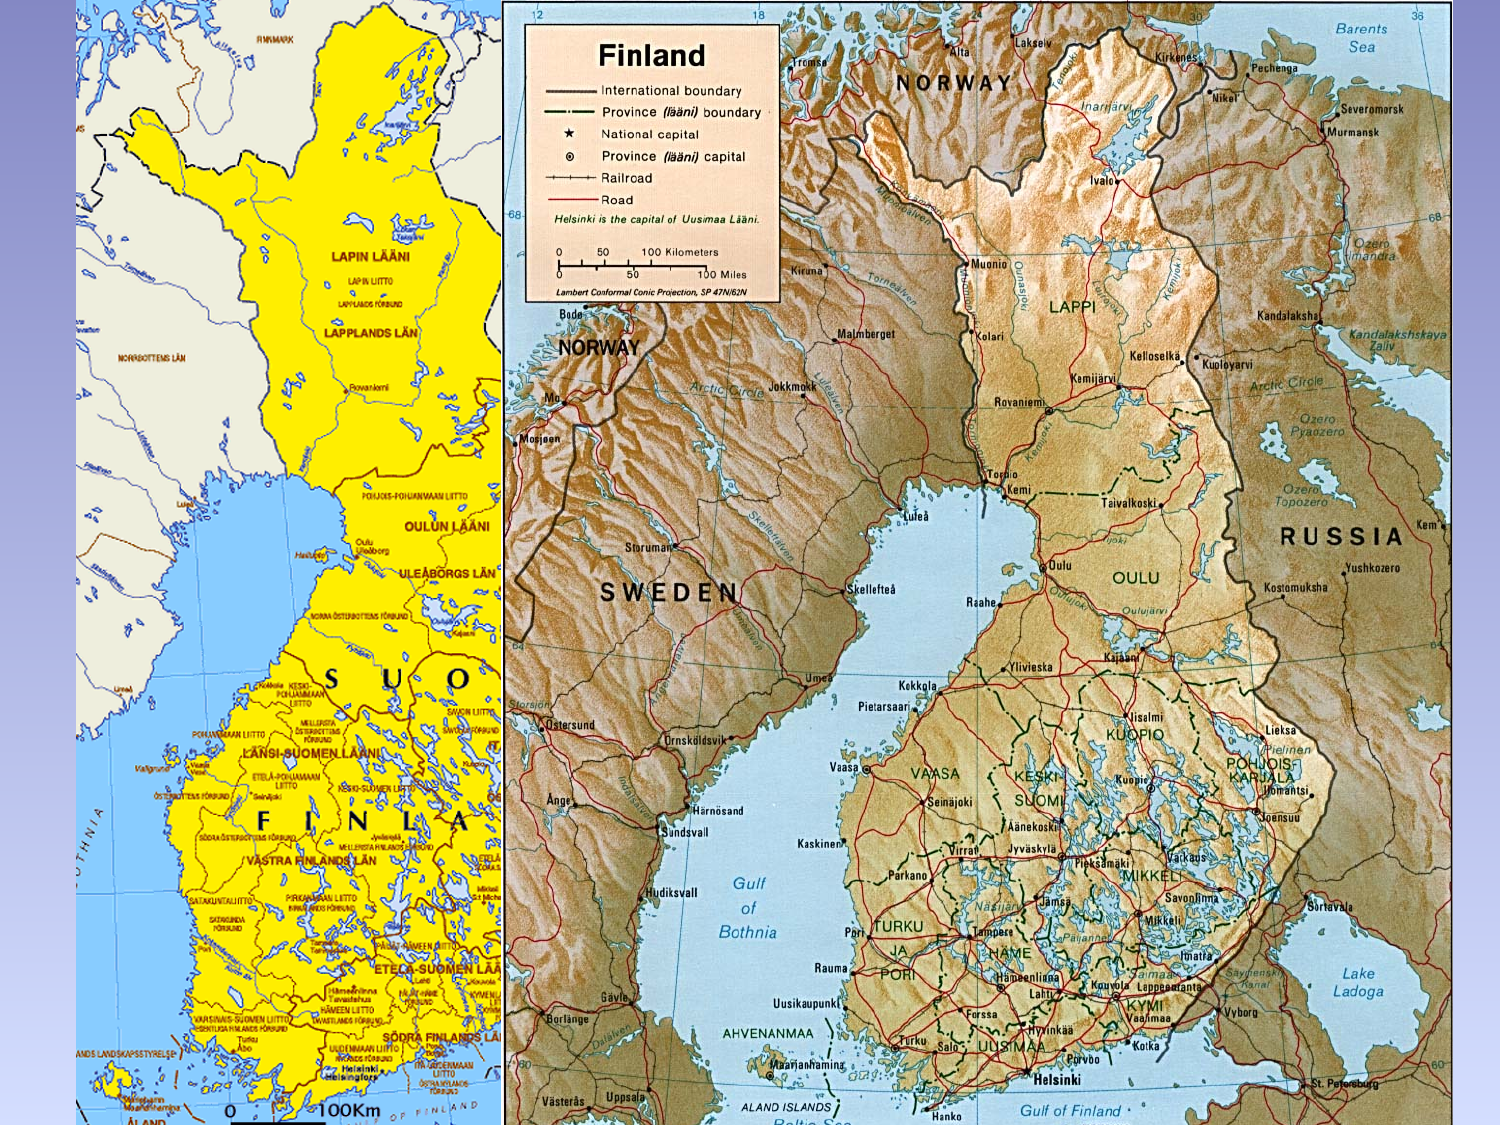

# GEOGRAFSKA RAZPOREDITEV
JZ Baltsko morje
JV Finski zaliv
Z Botniški zaliv
Po kopnem:
 Z na Švedsko
 S na Norveško
 V na Rusijo (morska meja z Estonijo)